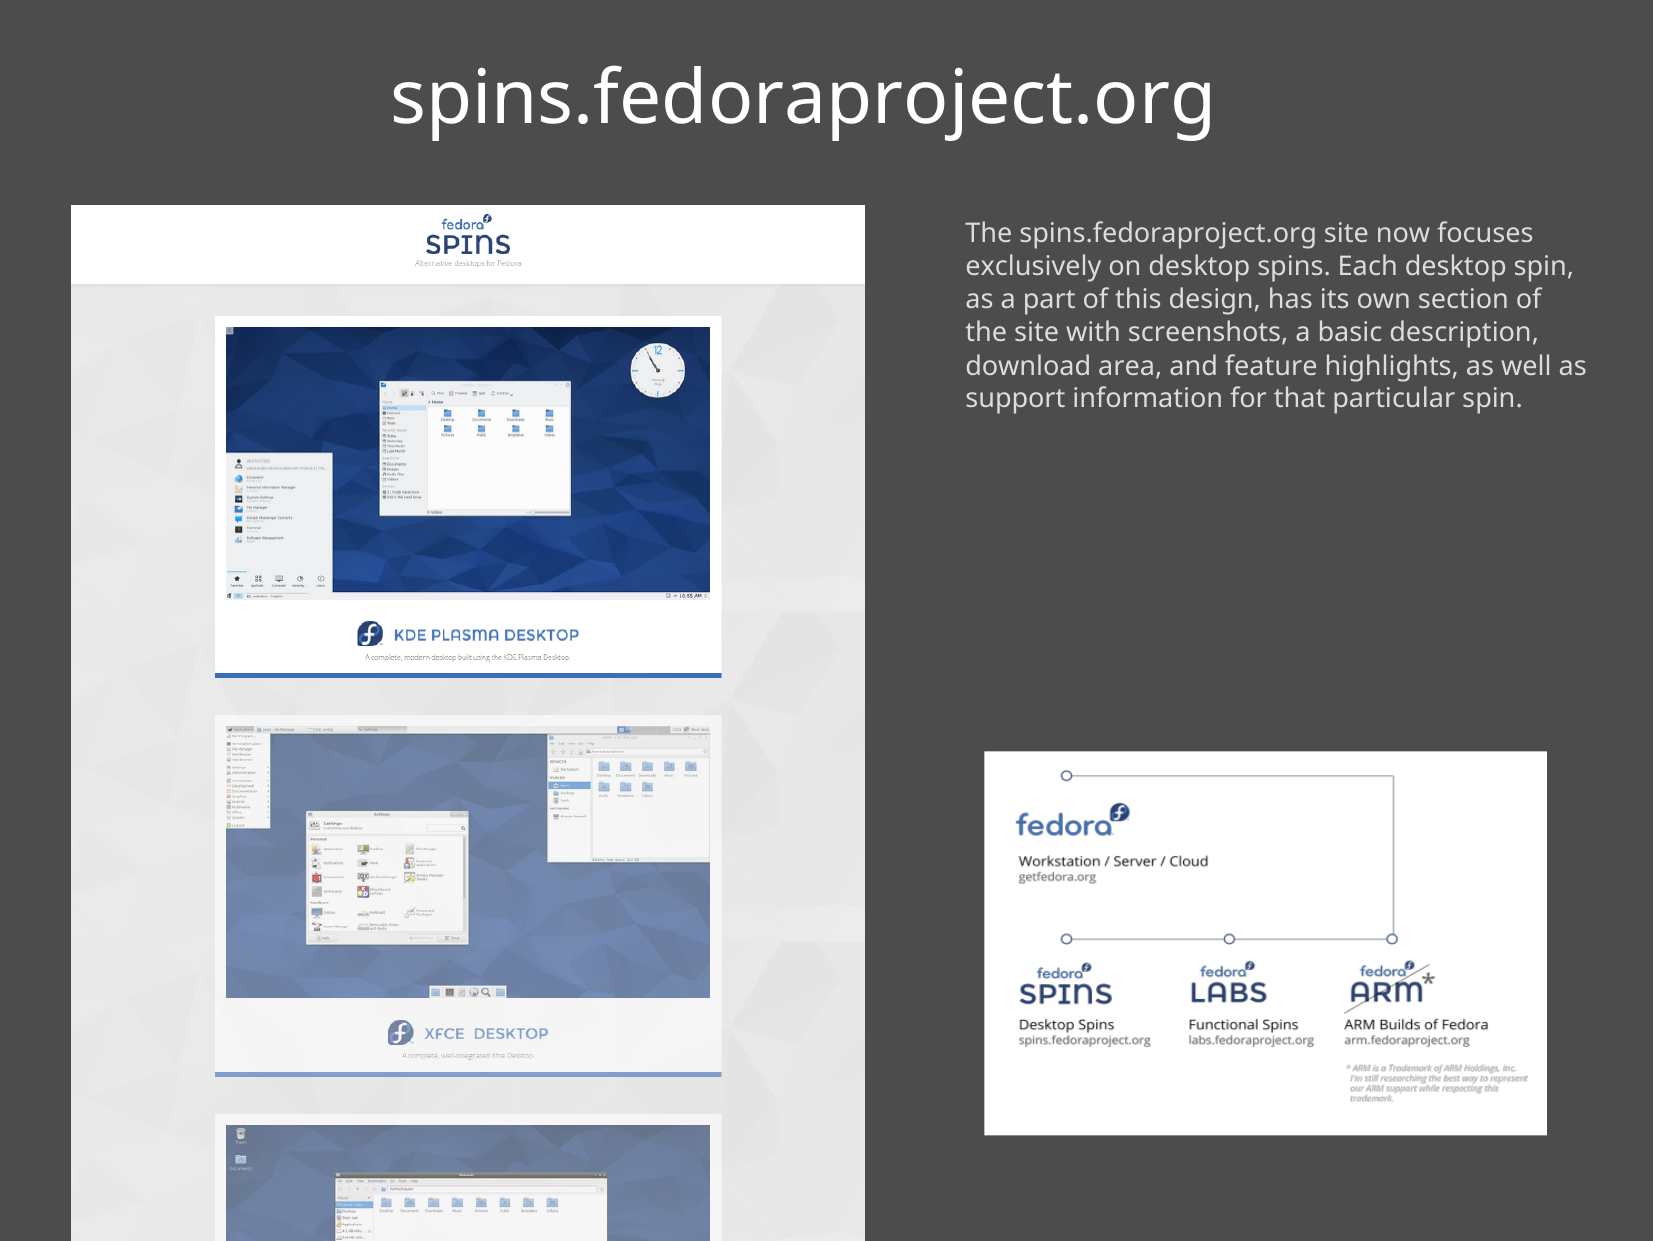

# spins.fedoraproject.org
The spins.fedoraproject.org site now focuses exclusively on desktop spins. Each desktop spin, as a part of this design, has its own section of the site with screenshots, a basic description, download area, and feature highlights, as well as support information for that particular spin.